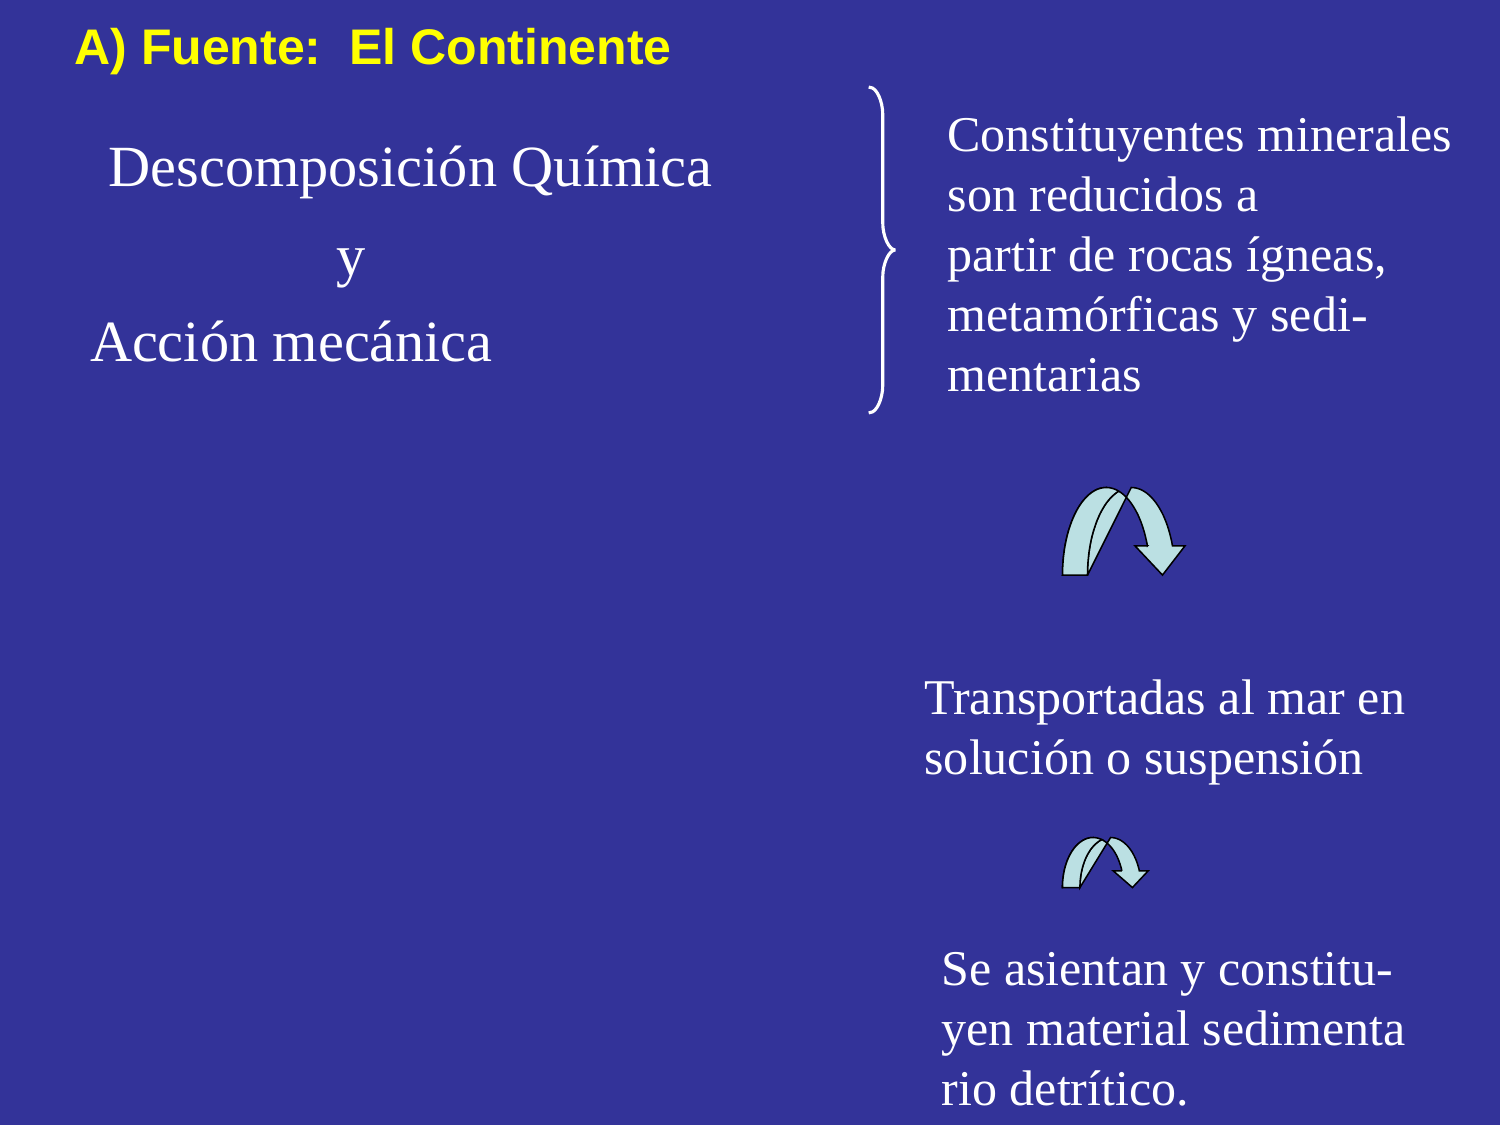

A) Fuente: El Continente
Constituyentes minerales son reducidos a
partir de rocas ígneas,
metamórficas y sedi-
mentarias
 Descomposición Química
 y
Acción mecánica
Transportadas al mar en
solución o suspensión
Se asientan y constitu-
yen material sedimenta
rio detrítico.